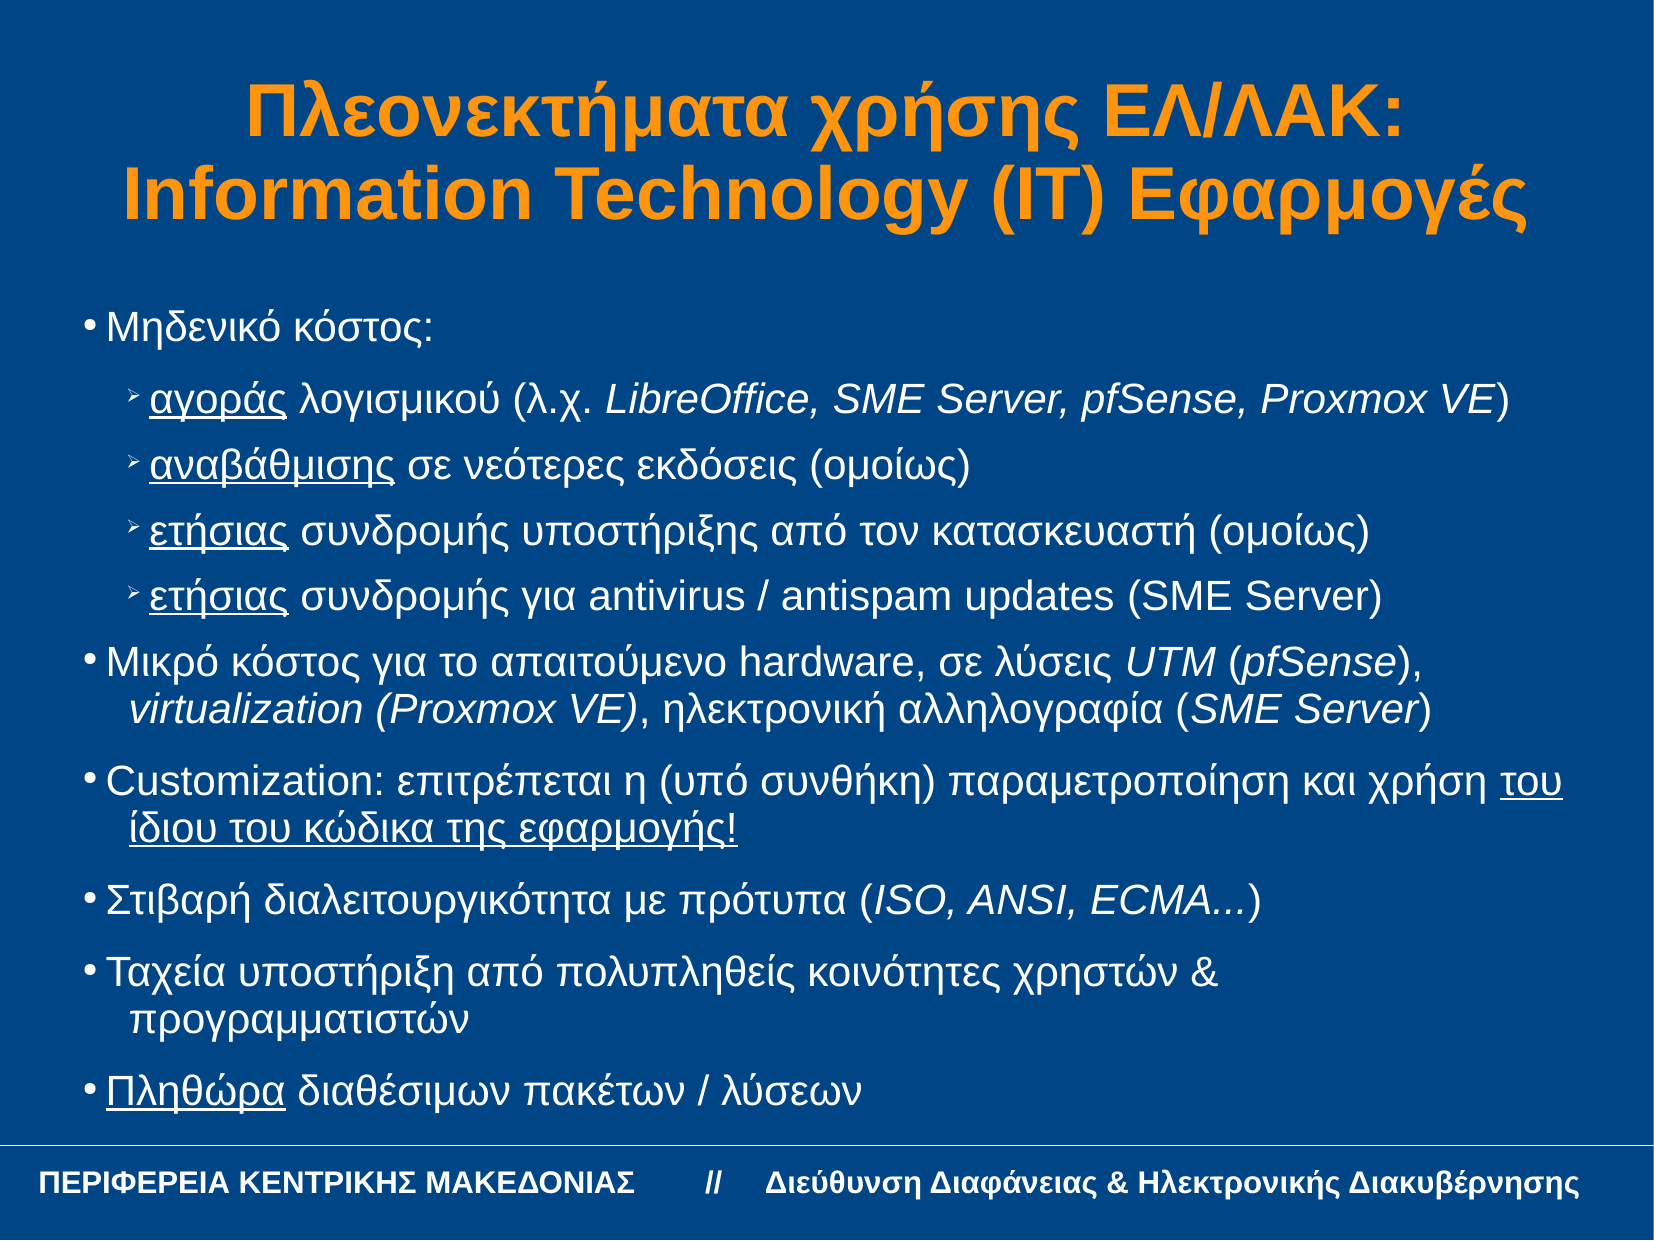

Πλεονεκτήματα χρήσης ΕΛ/ΛΑΚ: Information Technology (IT) Εφαρμογές
# Μηδενικό κόστος:
αγοράς λογισμικού (λ.χ. LibreOffice, SME Server, pfSense, Proxmox VE)
αναβάθμισης σε νεότερες εκδόσεις (ομοίως)
ετήσιας συνδρομής υποστήριξης από τον κατασκευαστή (ομοίως)
ετήσιας συνδρομής για antivirus / antispam updates (SME Server)
Μικρό κόστος για το απαιτούμενο hardware, σε λύσεις UTM (pfSense), virtualization (Proxmox VE), ηλεκτρονική αλληλογραφία (SME Server)
Customization: επιτρέπεται η (υπό συνθήκη) παραμετροποίηση και χρήση του ίδιου του κώδικα της εφαρμογής!
Στιβαρή διαλειτουργικότητα με πρότυπα (ISO, ANSI, ECMA...)
Ταχεία υποστήριξη από πολυπληθείς κοινότητες χρηστών & προγραμματιστών
Πληθώρα διαθέσιμων πακέτων / λύσεων
ΠΕΡΙΦΕΡΕΙΑ ΚΕΝΤΡΙΚΗΣ ΜΑΚΕΔΟΝΙΑΣ // Διεύθυνση Διαφάνειας & Ηλεκτρονικής Διακυβέρνησης